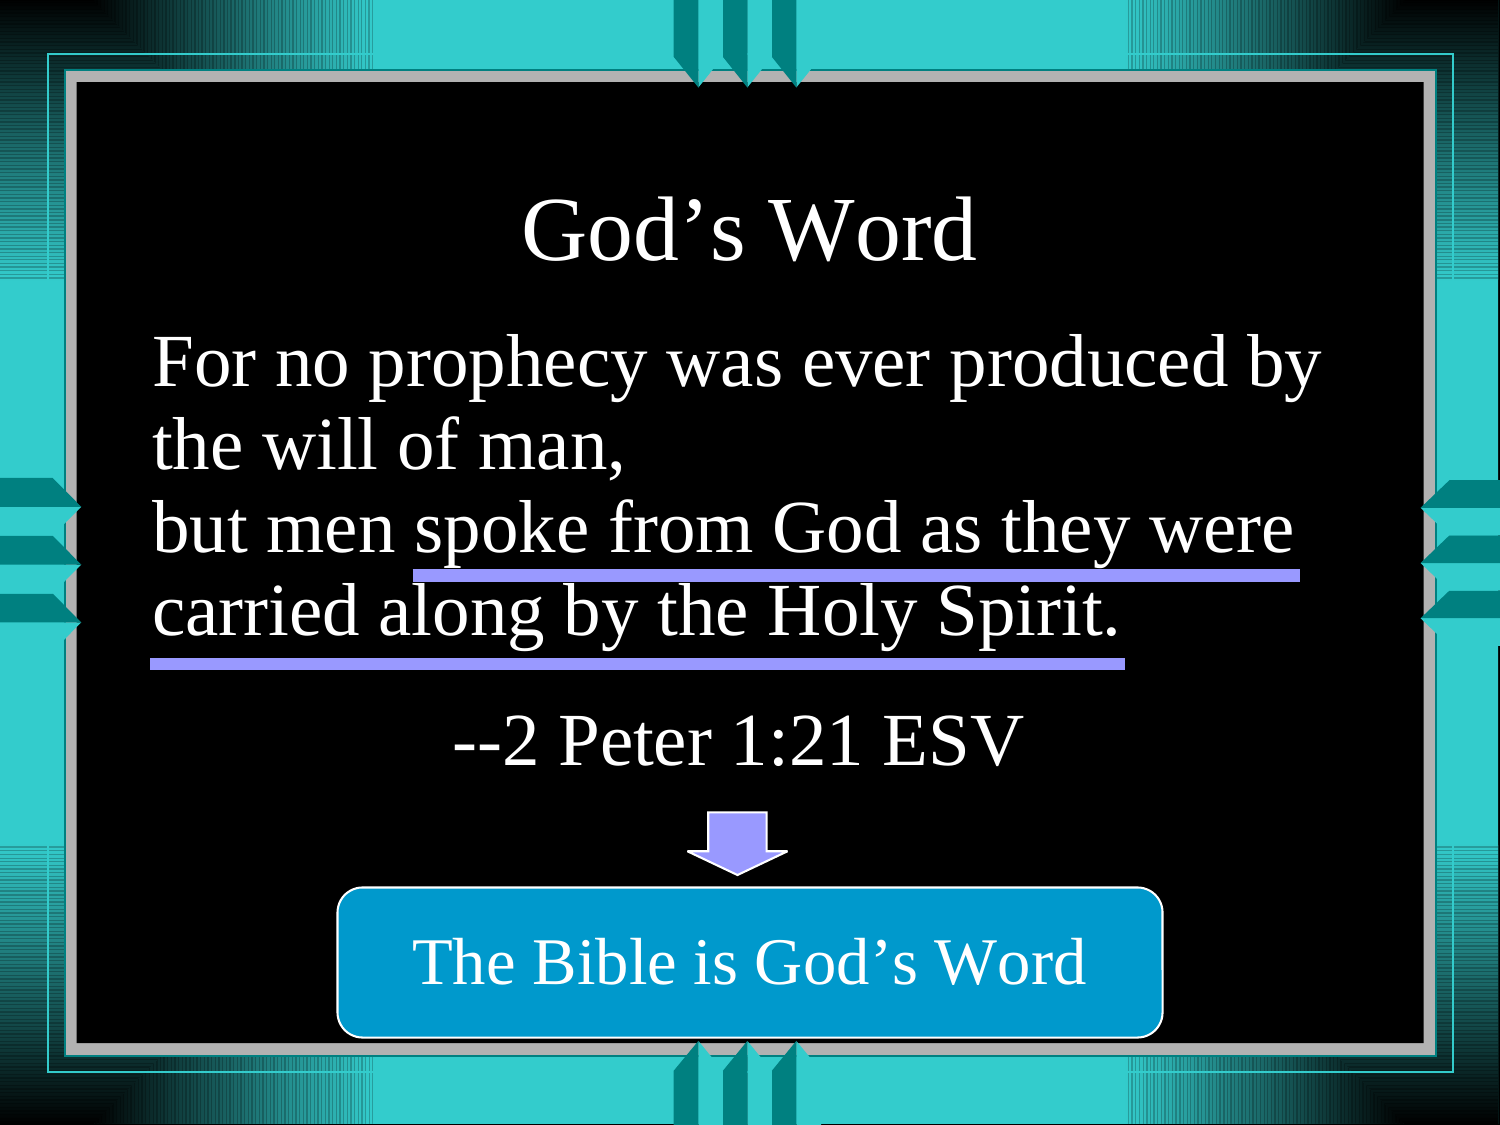

# God’s Word
For no prophecy was ever produced by the will of man,
but men spoke from God as they were carried along by the Holy Spirit.
		--2 Peter 1:21 ESV
The Bible is God’s Word